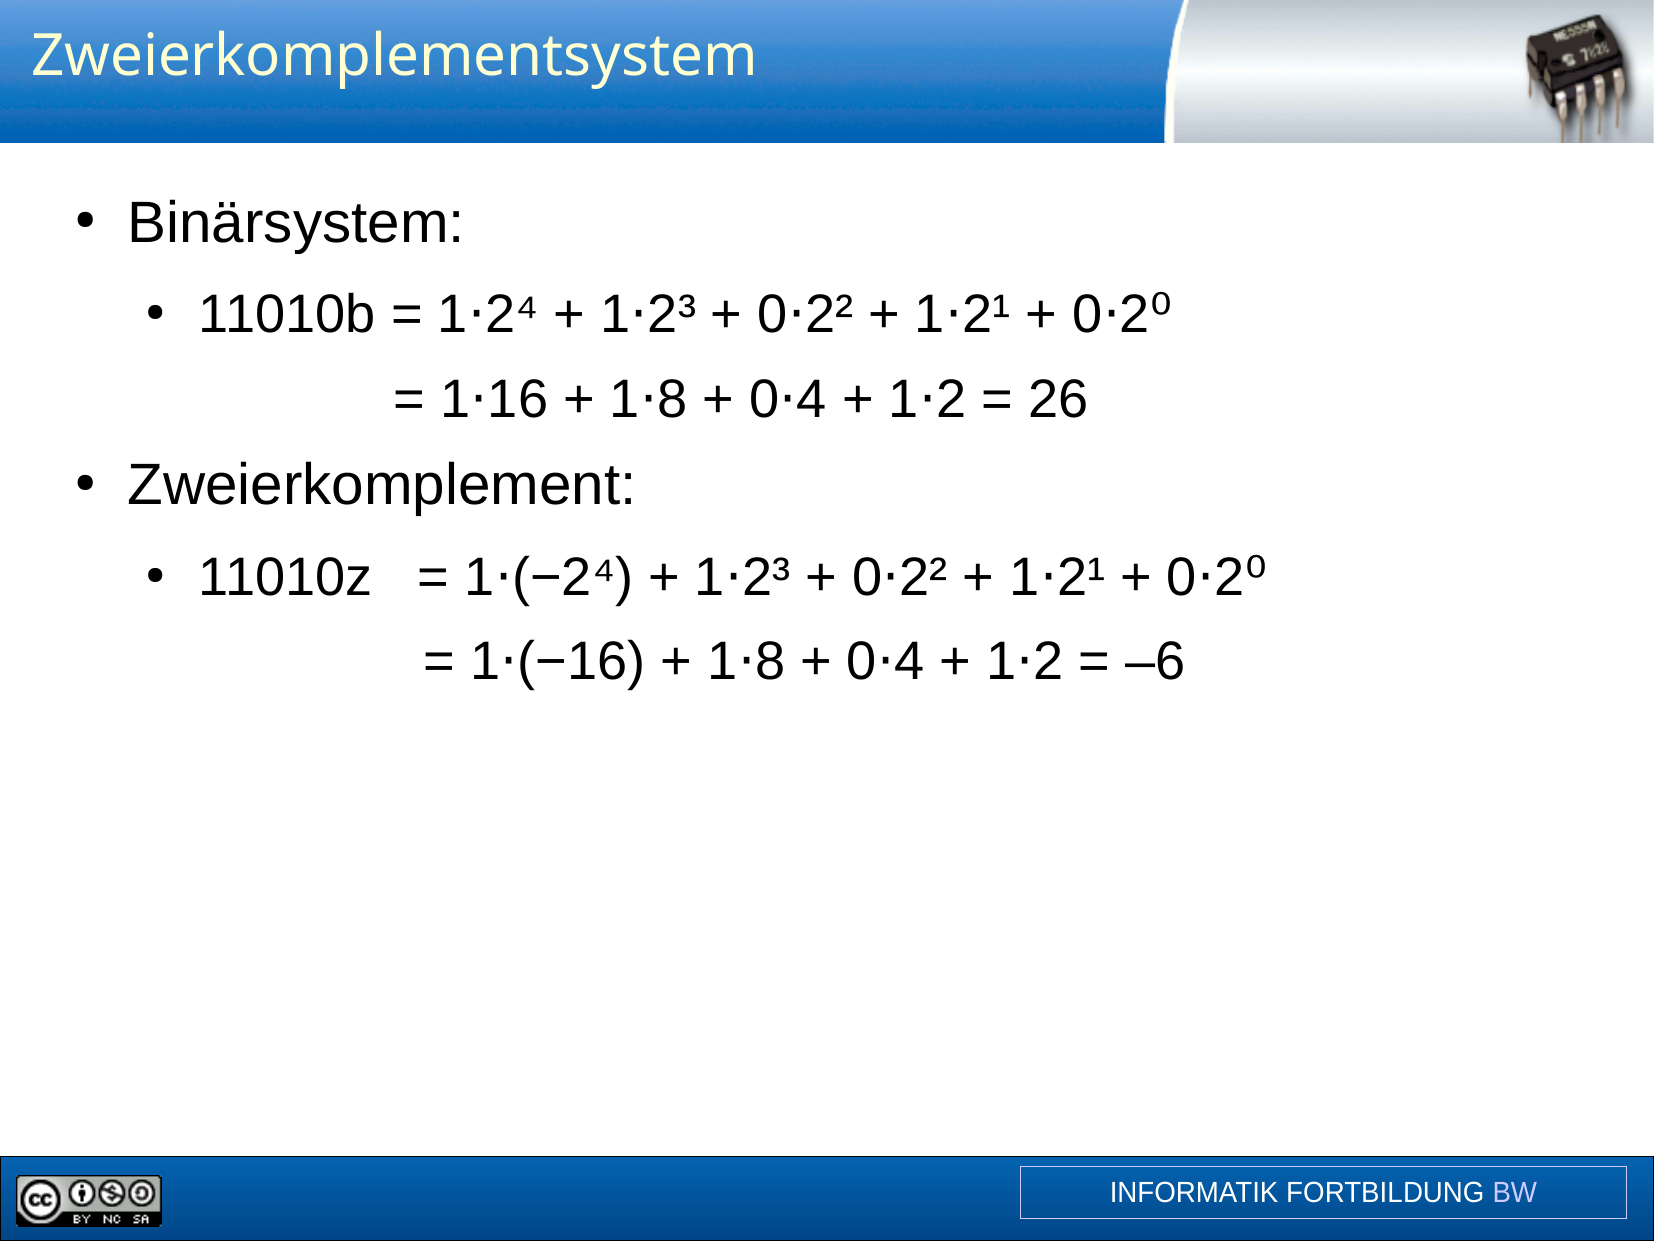

# Zweierkomplementsystem
Binärsystem:
11010b = 1⋅2⁴ + 1⋅2³ + 0⋅2² + 1⋅2¹ + 0⋅2⁰
 = 1⋅16 + 1⋅8 + 0⋅4 + 1⋅2 = 26
Zweierkomplement:
11010z = 1⋅(−2⁴) + 1⋅2³ + 0⋅2² + 1⋅2¹ + 0⋅2⁰
 = 1⋅(−16) + 1⋅8 + 0⋅4 + 1⋅2 = –6